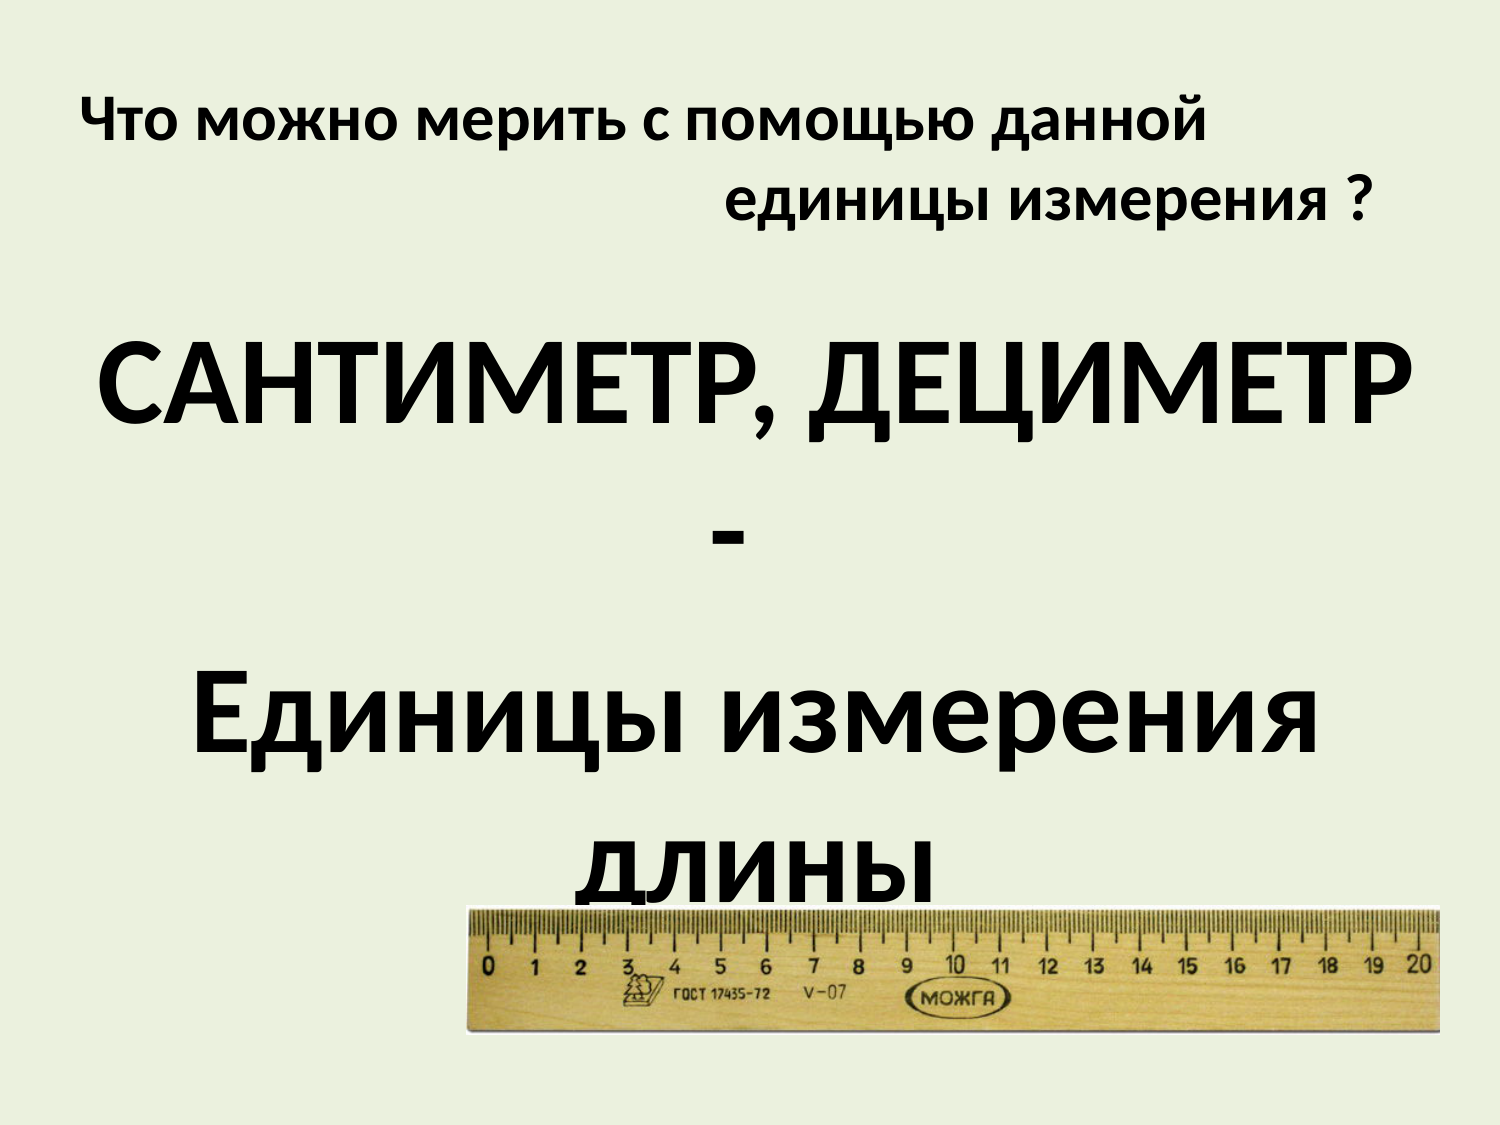

Что можно мерить с помощью данной
 единицы измерения ?
# САНТИМЕТР, ДЕЦИМЕТР -
Единицы измерения длины